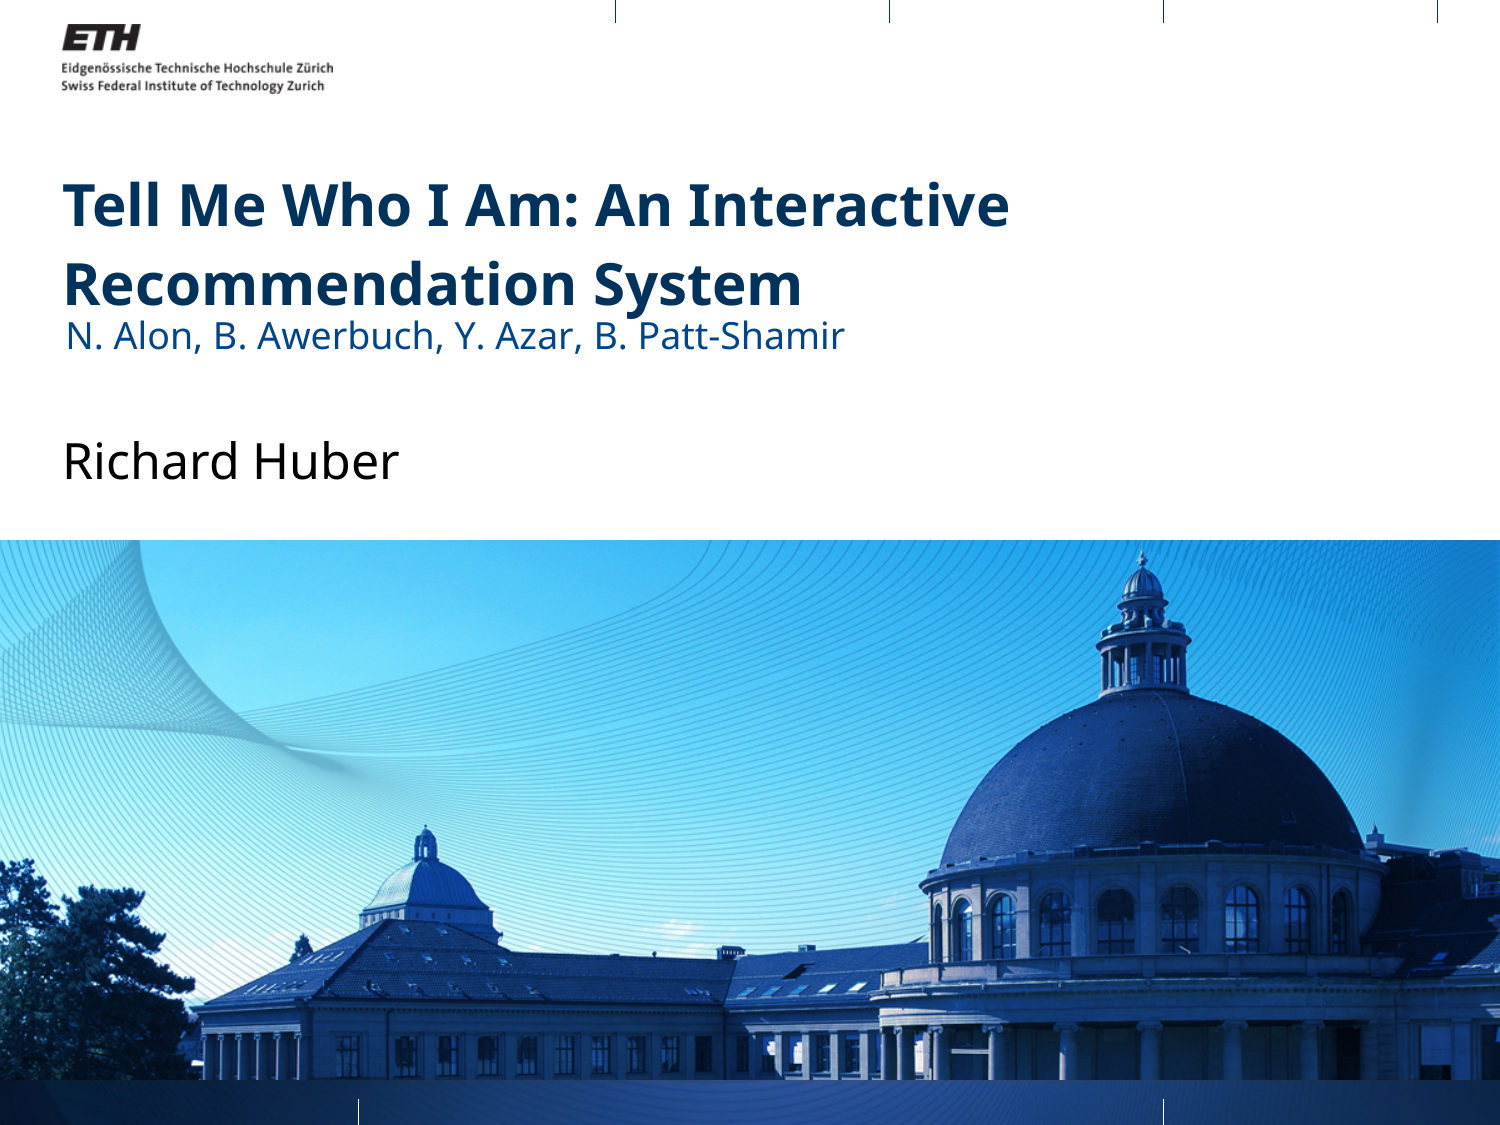

# Tell Me Who I Am: An Interactive Recommendation System
N. Alon, B. Awerbuch, Y. Azar, B. Patt-Shamir
Richard Huber